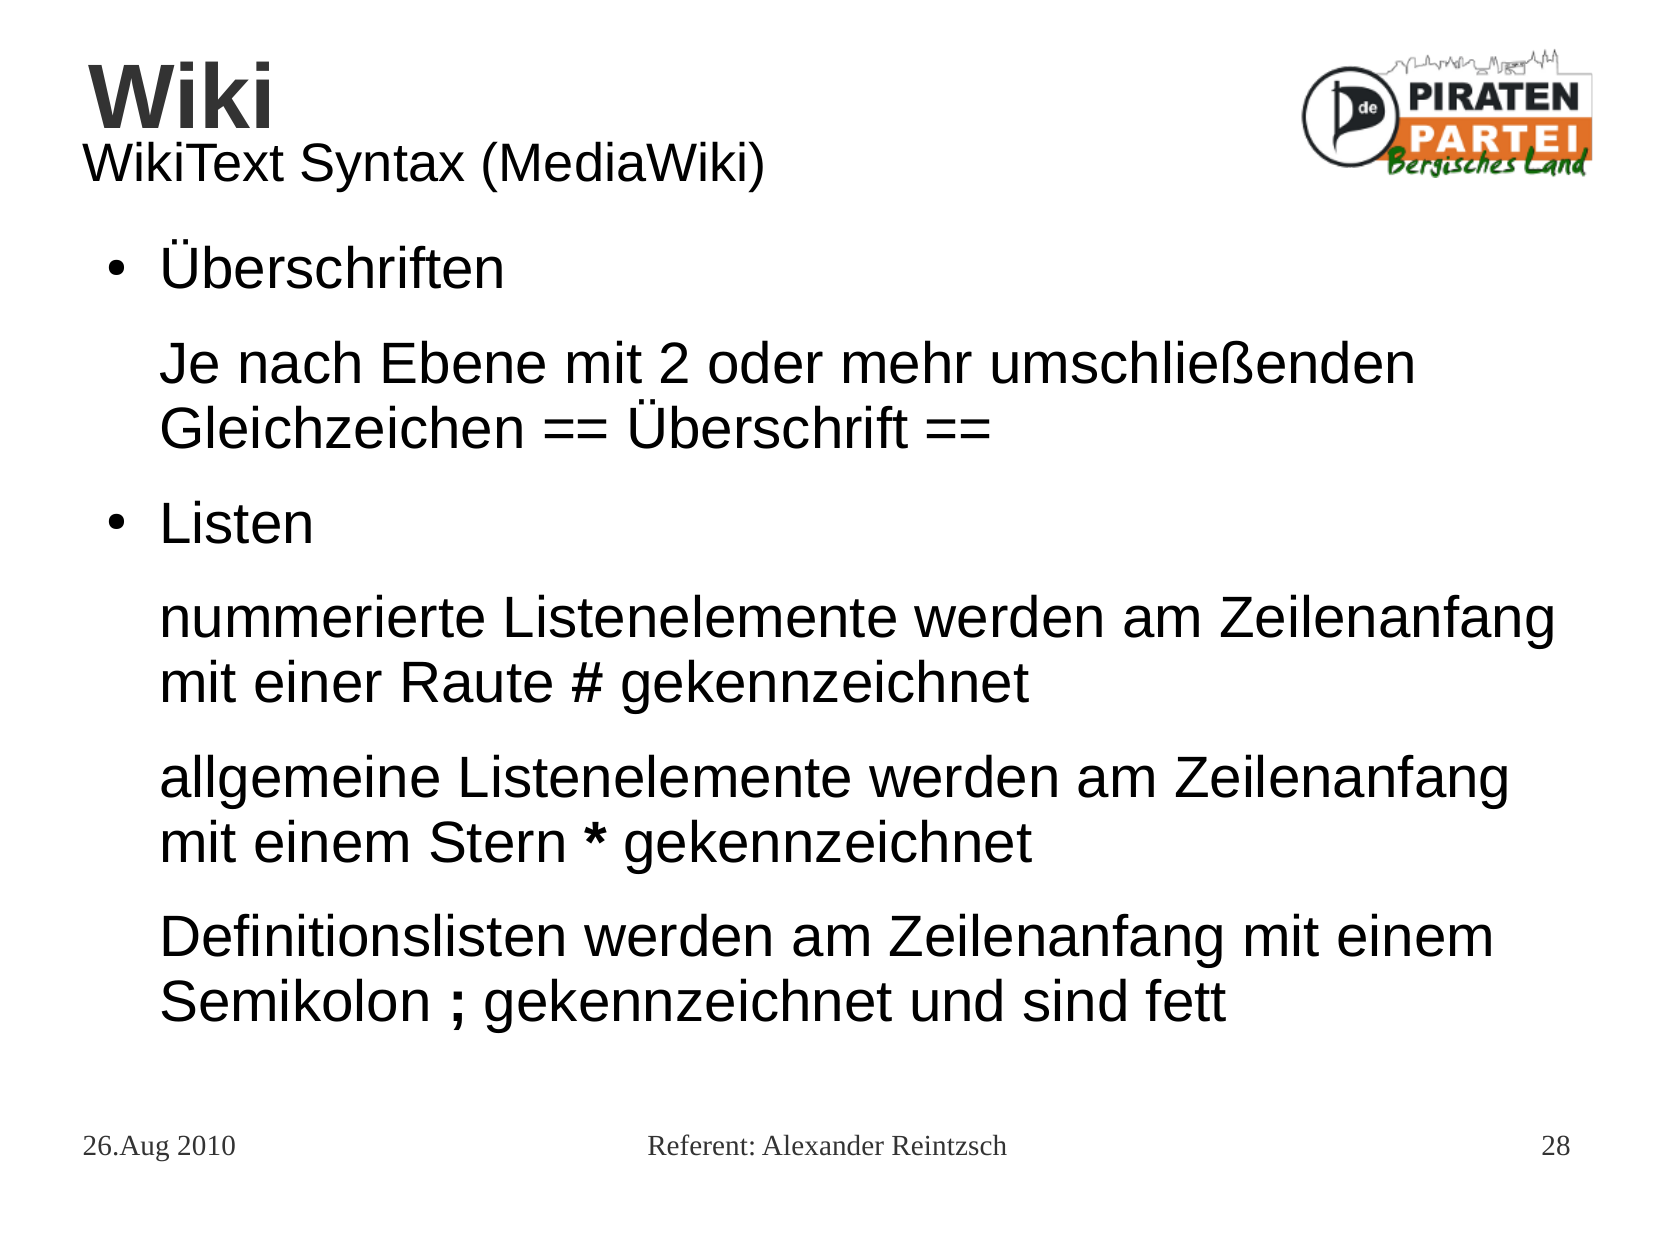

# WikiText Syntax (MediaWiki)
Überschriften
Je nach Ebene mit 2 oder mehr umschließenden Gleichzeichen == Überschrift ==
Listen
nummerierte Listenelemente werden am Zeilenanfang mit einer Raute # gekennzeichnet
allgemeine Listenelemente werden am Zeilenanfang mit einem Stern * gekennzeichnet
Definitionslisten werden am Zeilenanfang mit einem Semikolon ; gekennzeichnet und sind fett
28